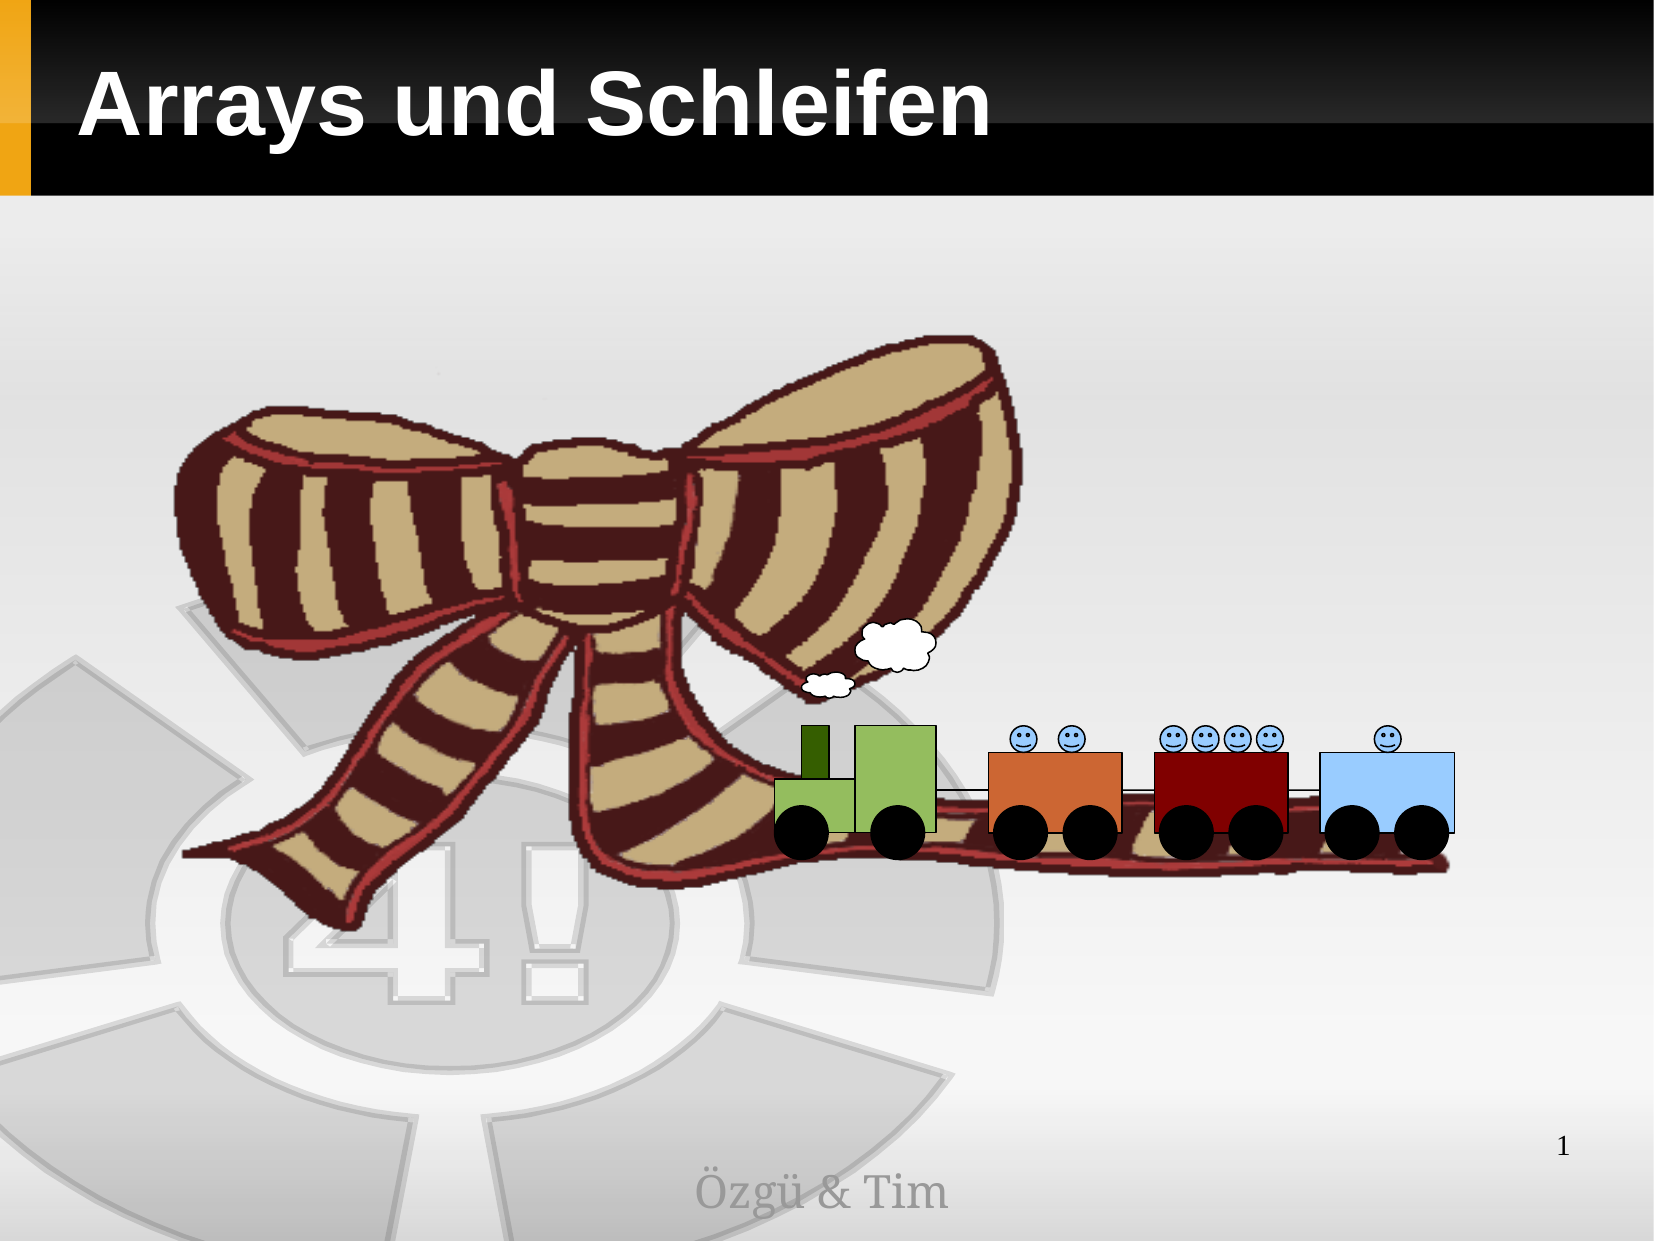

# Arrays und Schleifen
1
Özgü & Tim